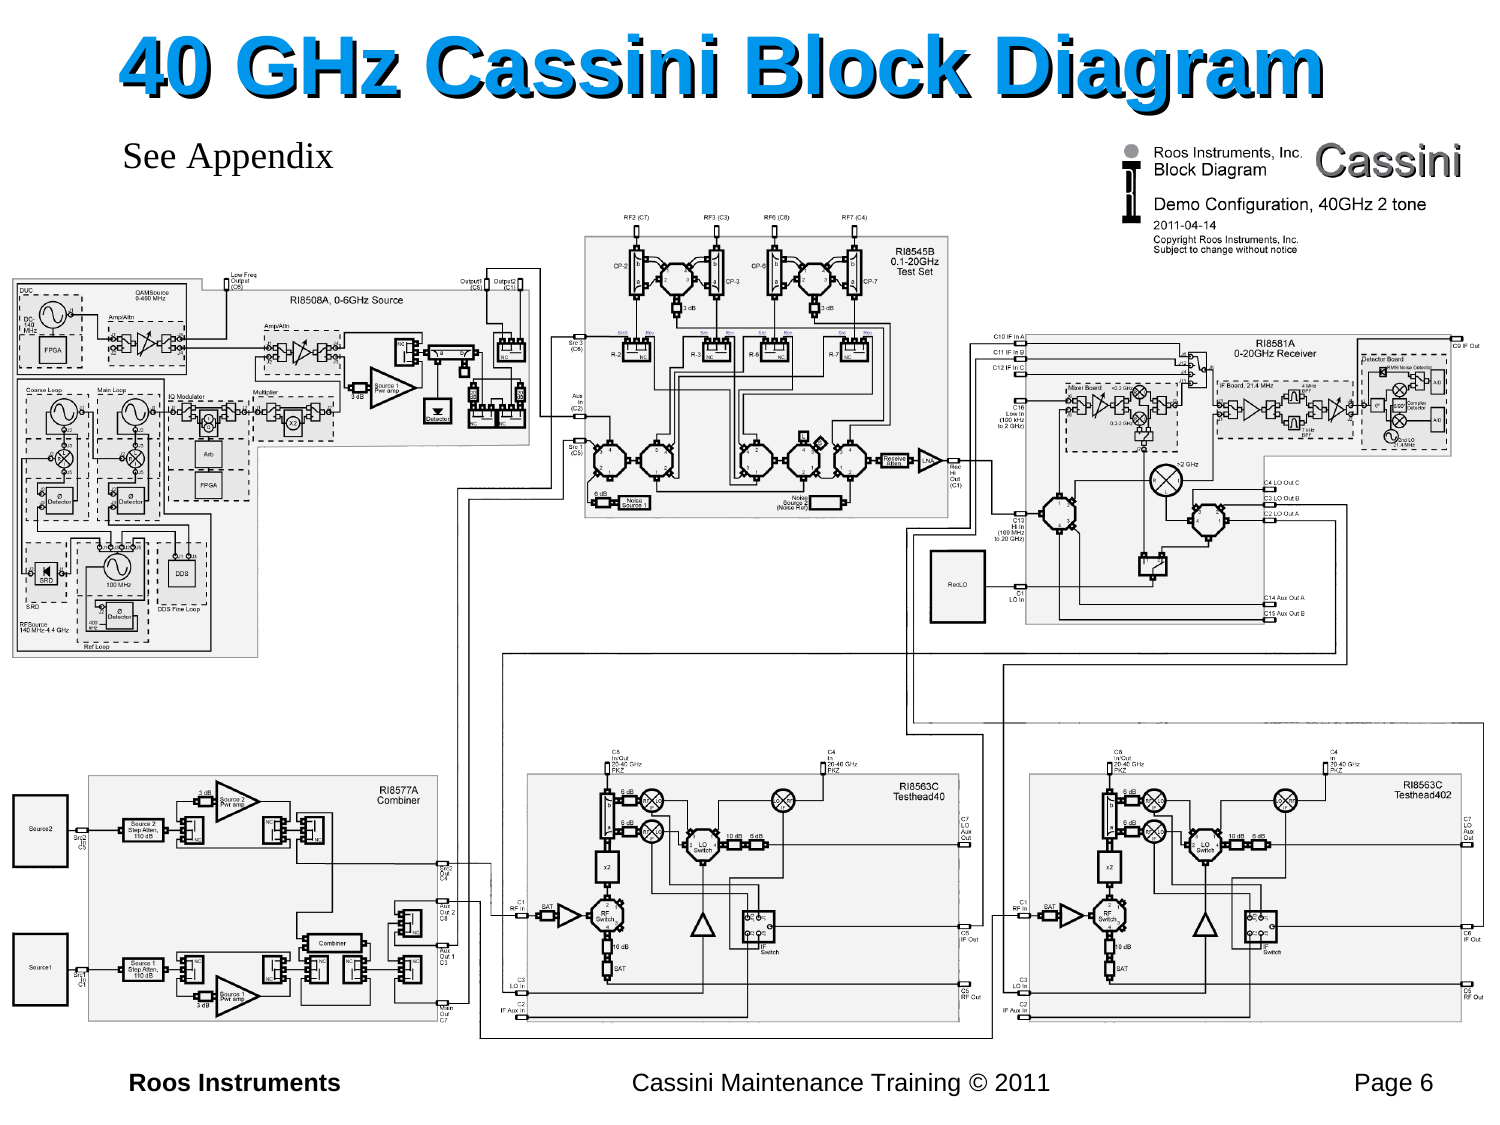

# 40 GHz Cassini Block Diagram
See Appendix